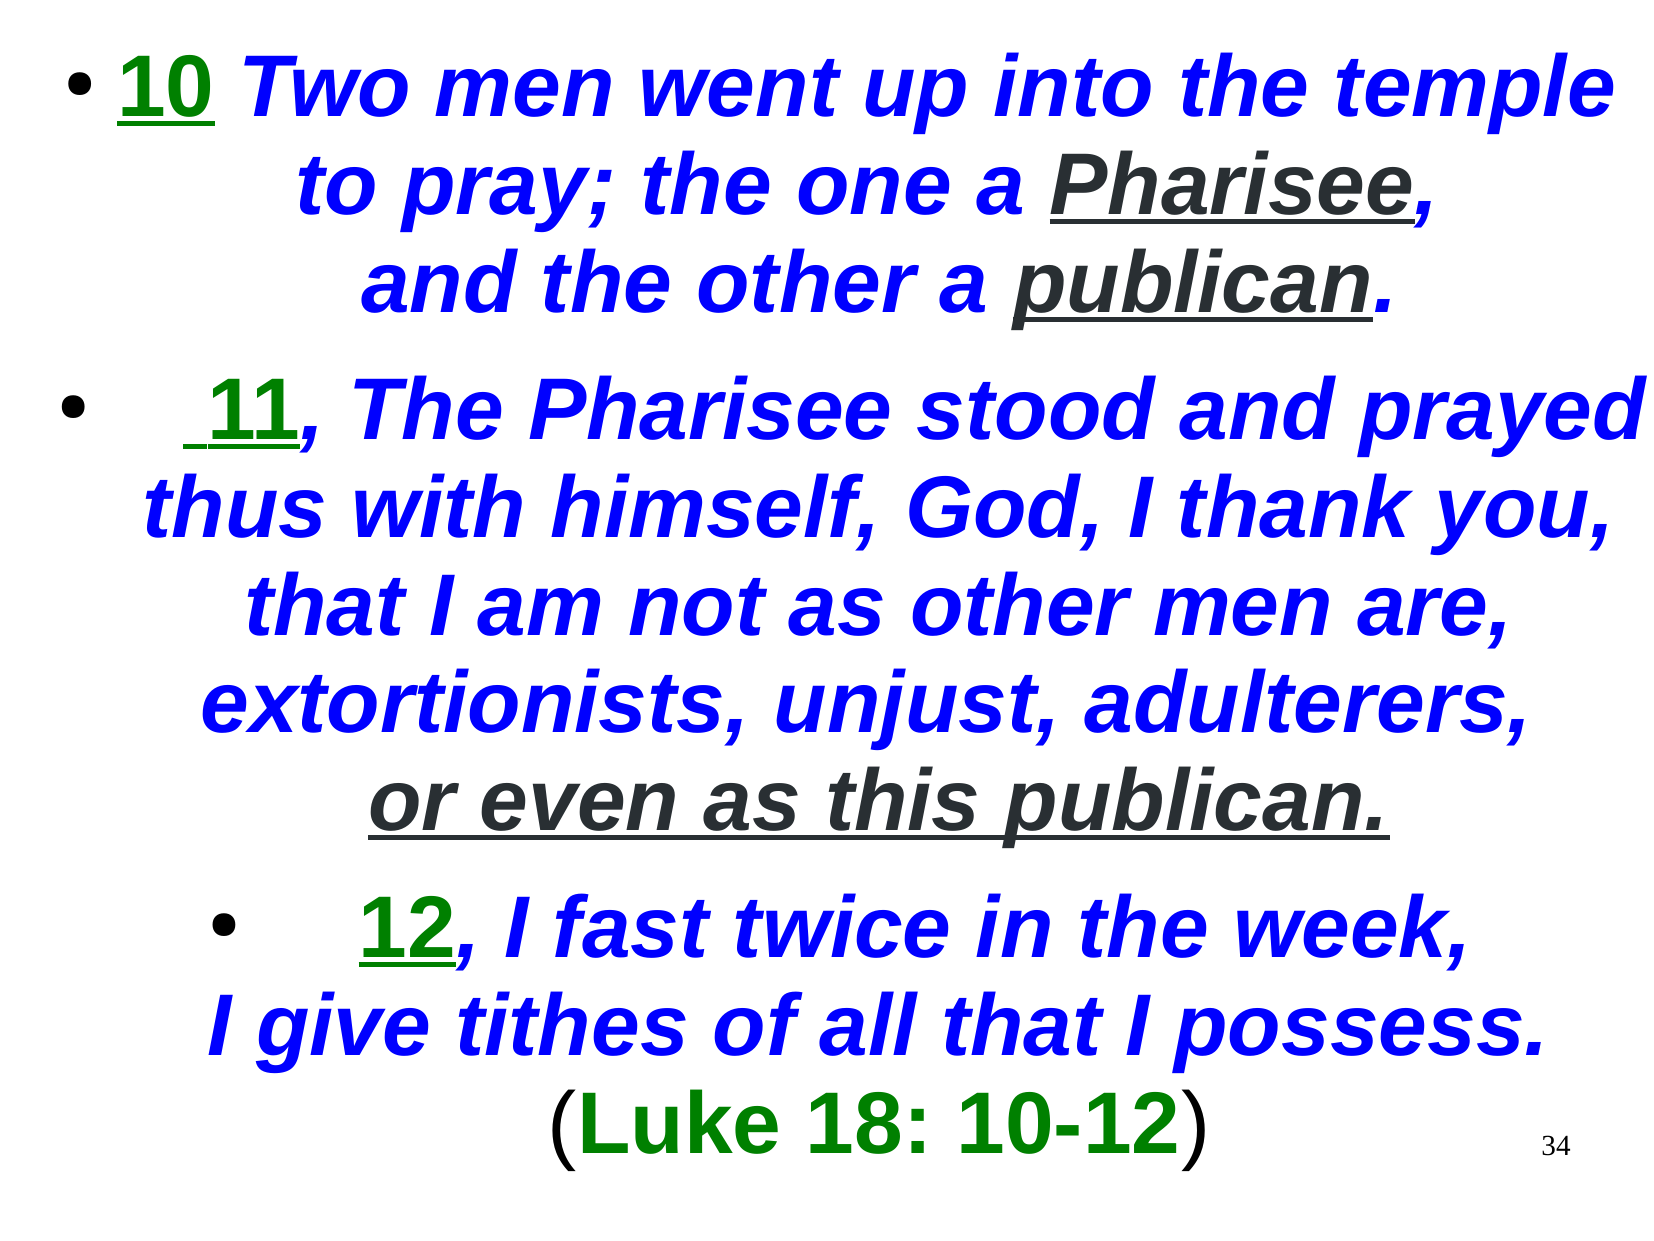

# 10 Two men went up into the temple to pray; the one a Pharisee, and the other a publican.
 11, The Pharisee stood and prayed thus with himself, God, I thank you, that I am not as other men are, extortionists, unjust, adulterers,
or even as this publican.
 12, I fast twice in the week,
I give tithes of all that I possess.
(Luke 18: 10-12)
34